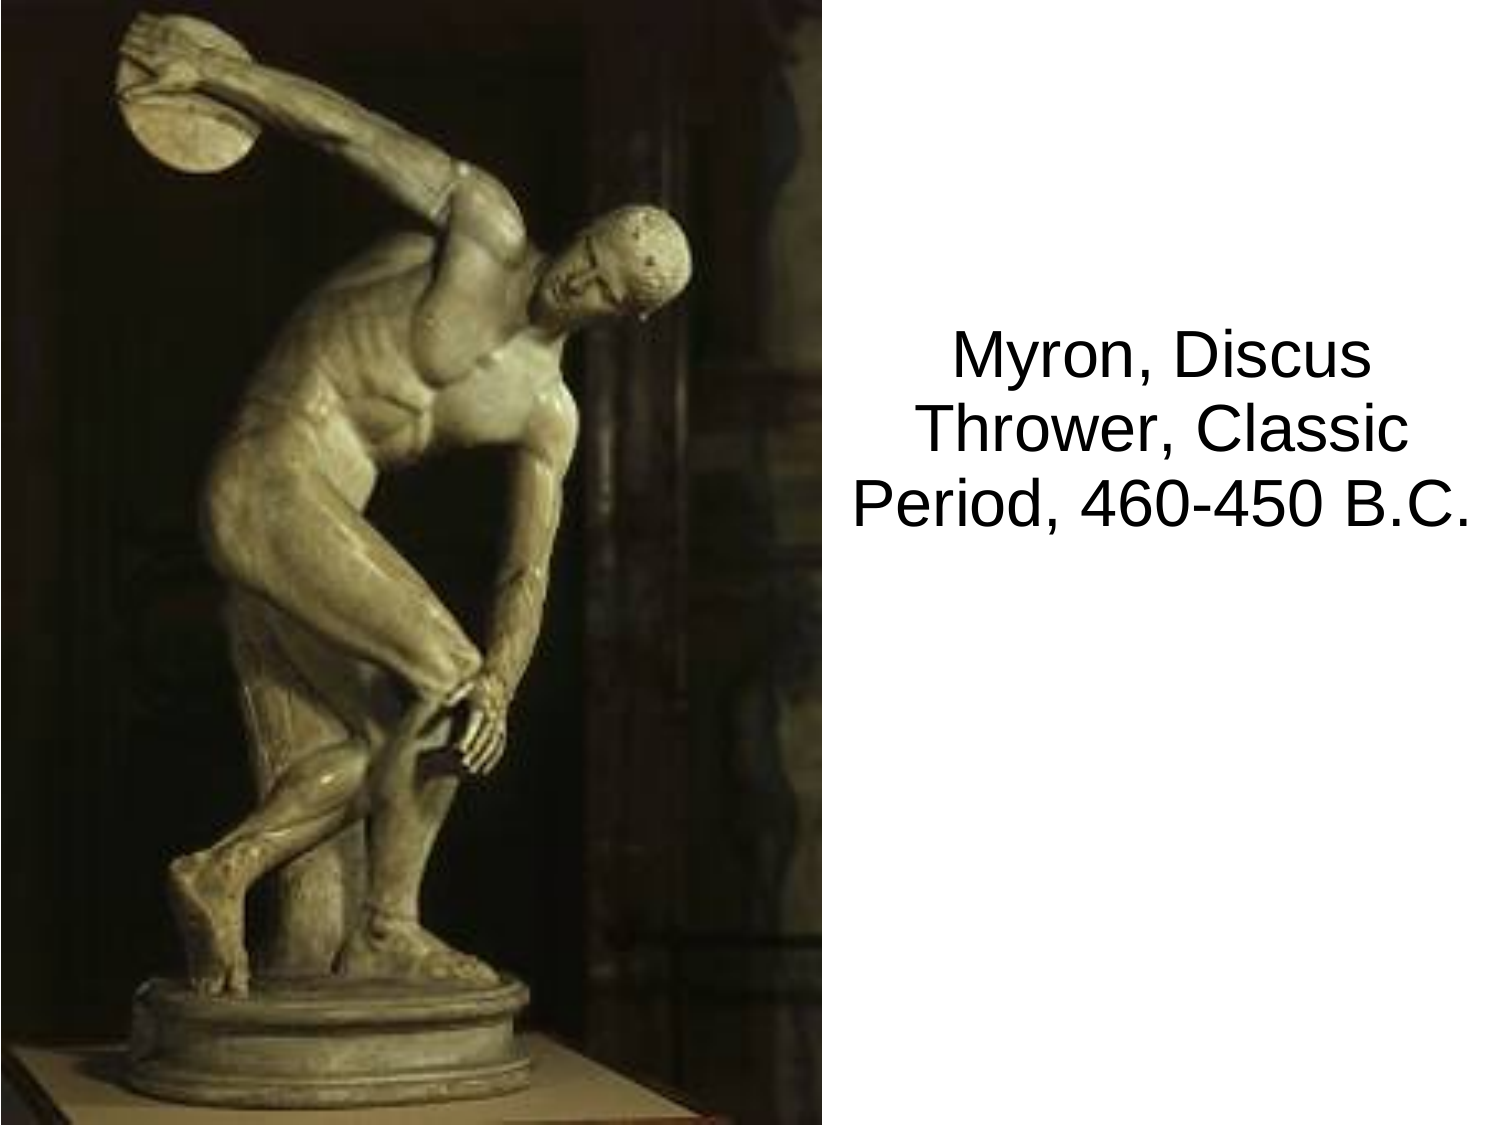

# Myron, Discus Thrower, Classic Period, 460-450 B.C.